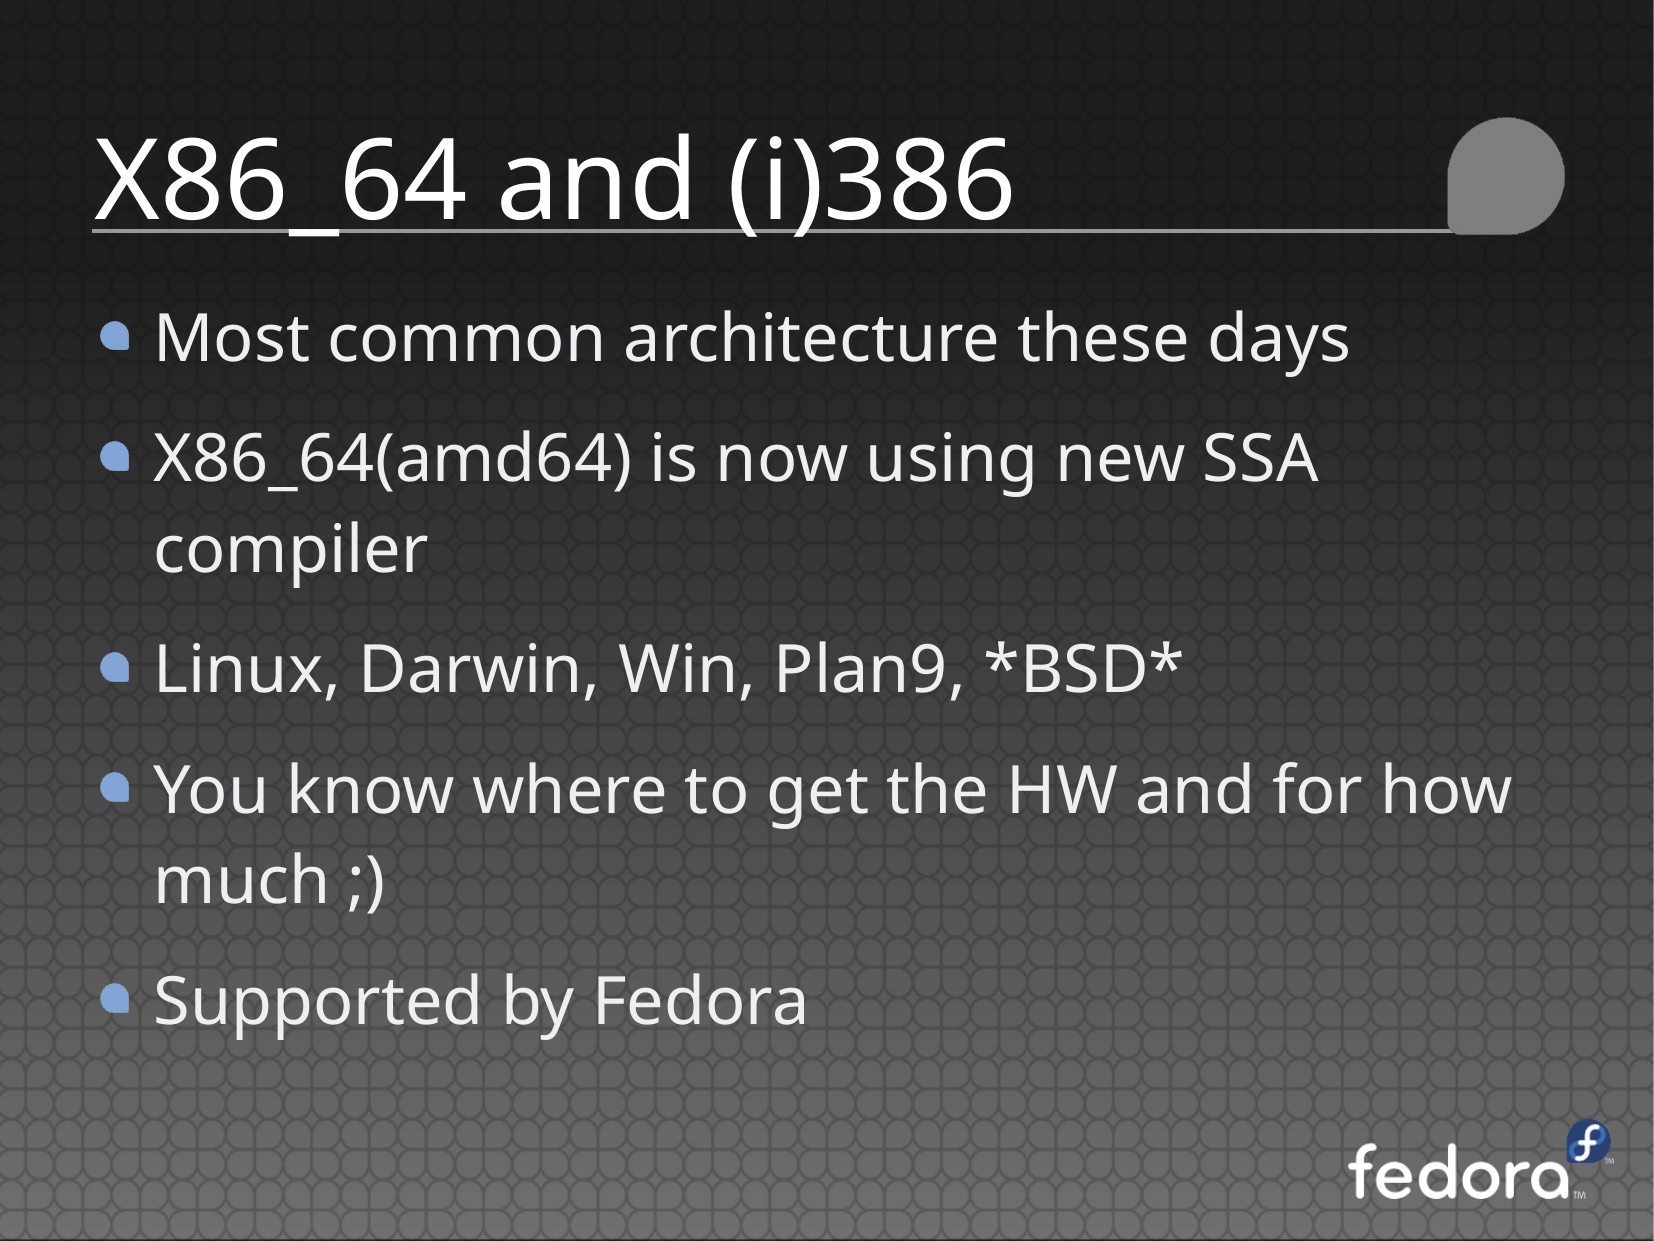

X86_64 and (i)386
# Most common architecture these days
X86_64(amd64) is now using new SSA compiler
Linux, Darwin, Win, Plan9, *BSD*
You know where to get the HW and for how much ;)
Supported by Fedora